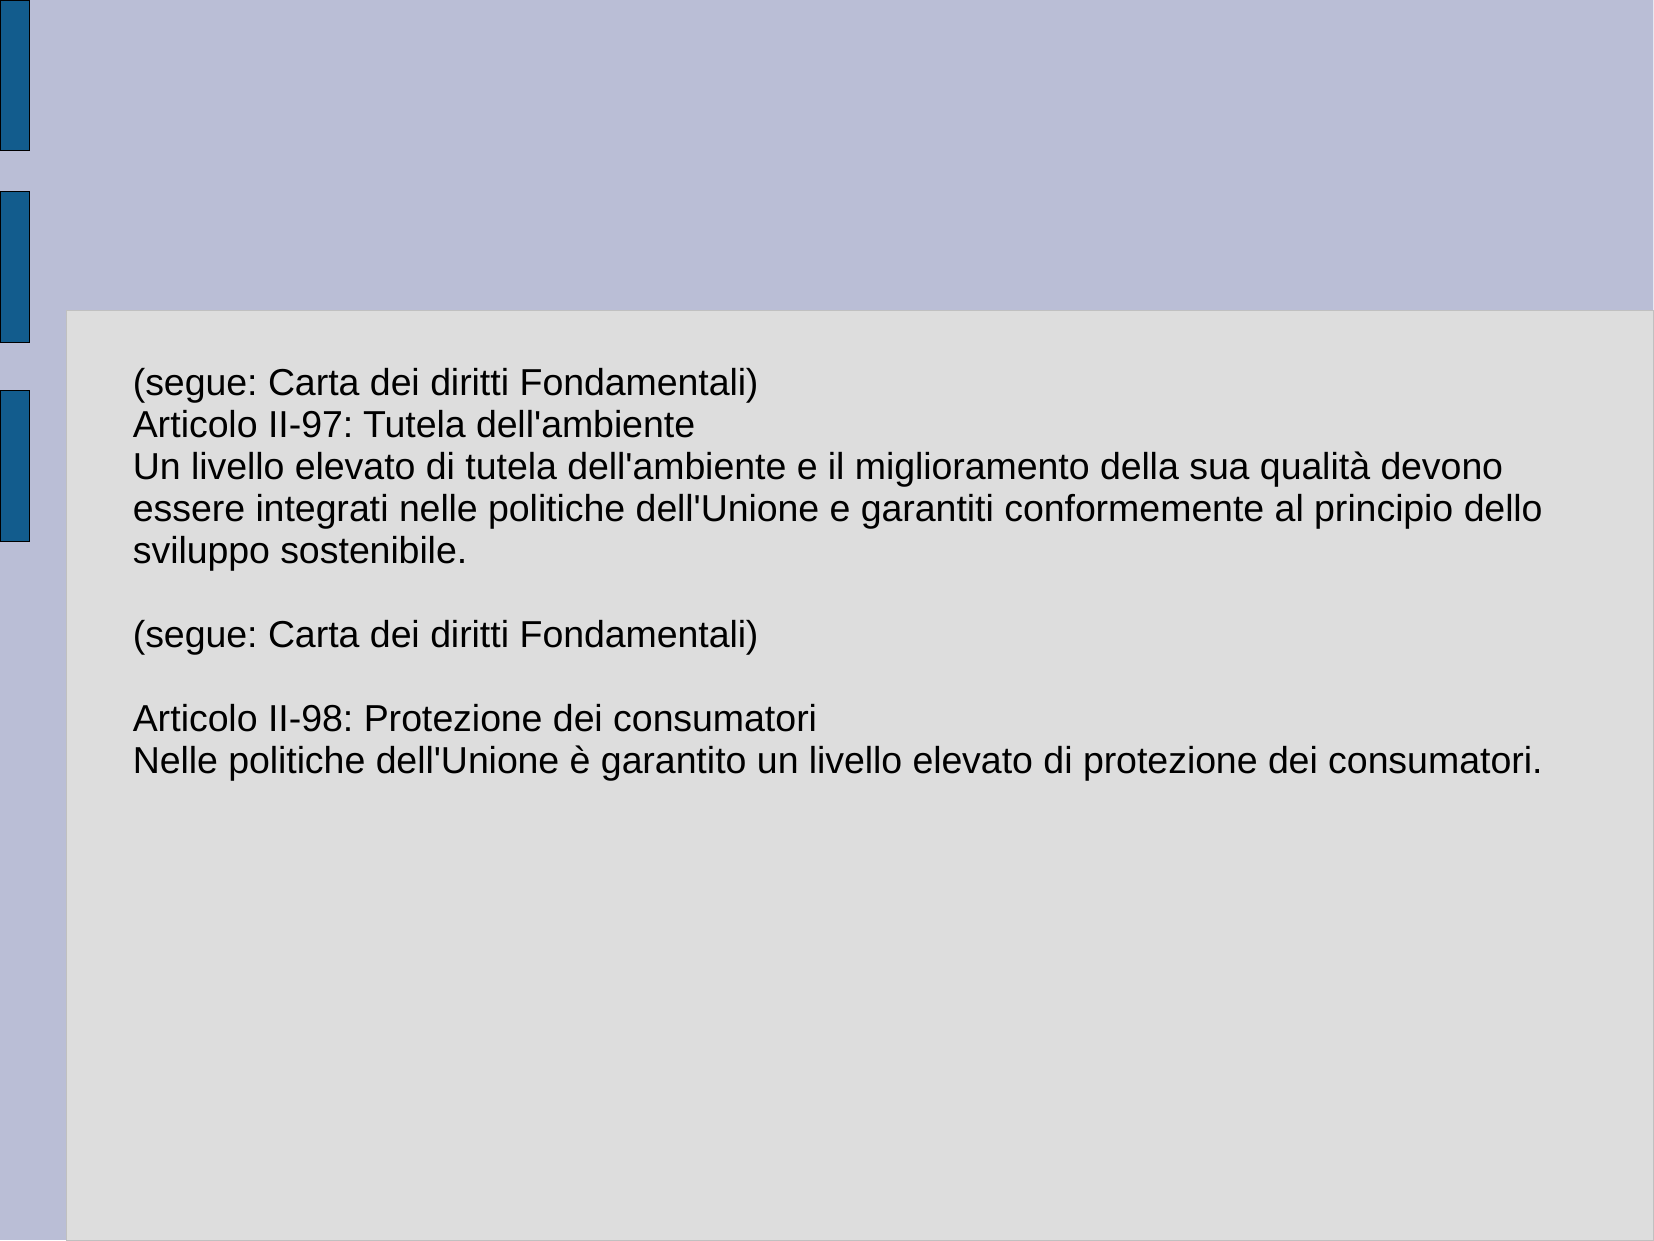

(segue: Carta dei diritti Fondamentali)
Articolo II-97: Tutela dell'ambiente
Un livello elevato di tutela dell'ambiente e il miglioramento della sua qualità devono essere integrati nelle politiche dell'Unione e garantiti conformemente al principio dello sviluppo sostenibile.
(segue: Carta dei diritti Fondamentali)
Articolo II-98: Protezione dei consumatori
Nelle politiche dell'Unione è garantito un livello elevato di protezione dei consumatori.